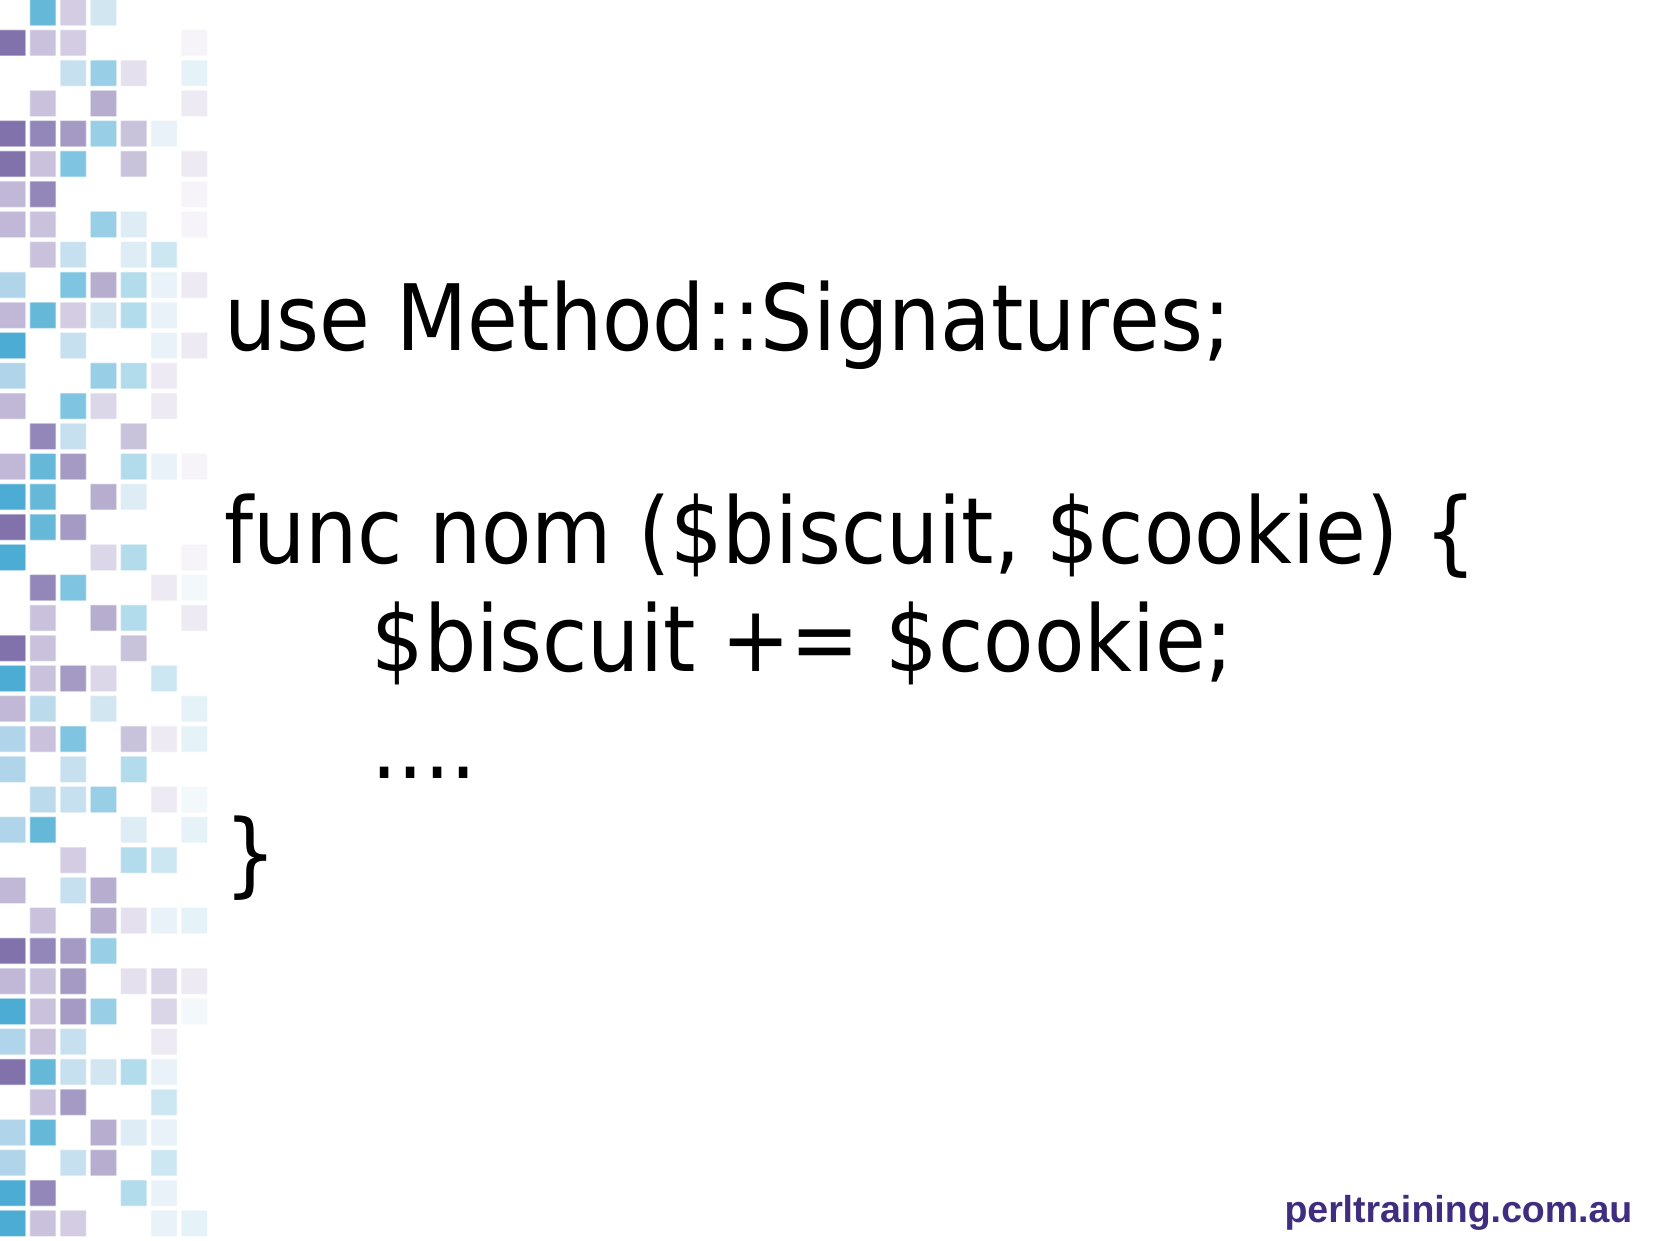

# use Method::Signatures; func nom ($biscuit, $cookie) { $biscuit += $cookie; .... }